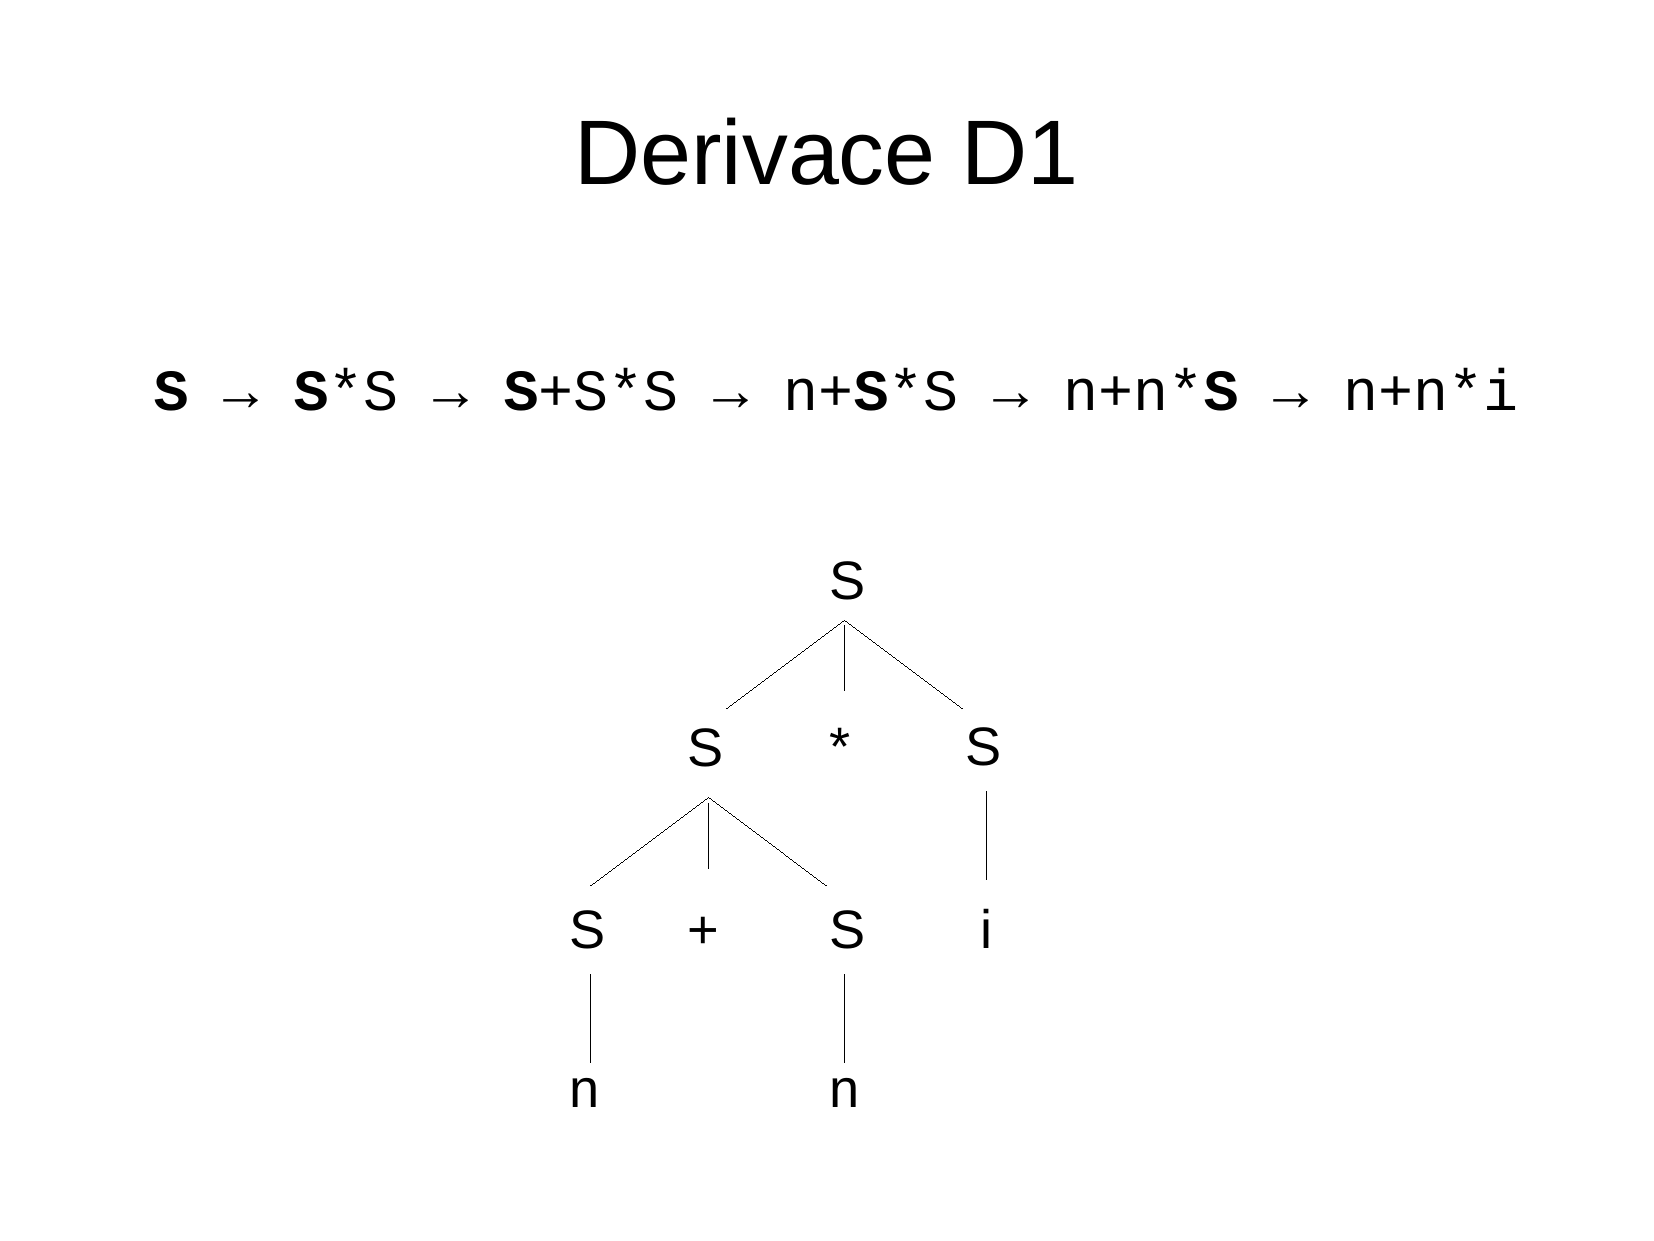

# Derivace D1
S → S*S → S+S*S → n+S*S → n+n*S → n+n*i
S
*
S
S
S
+
S
i
n
n